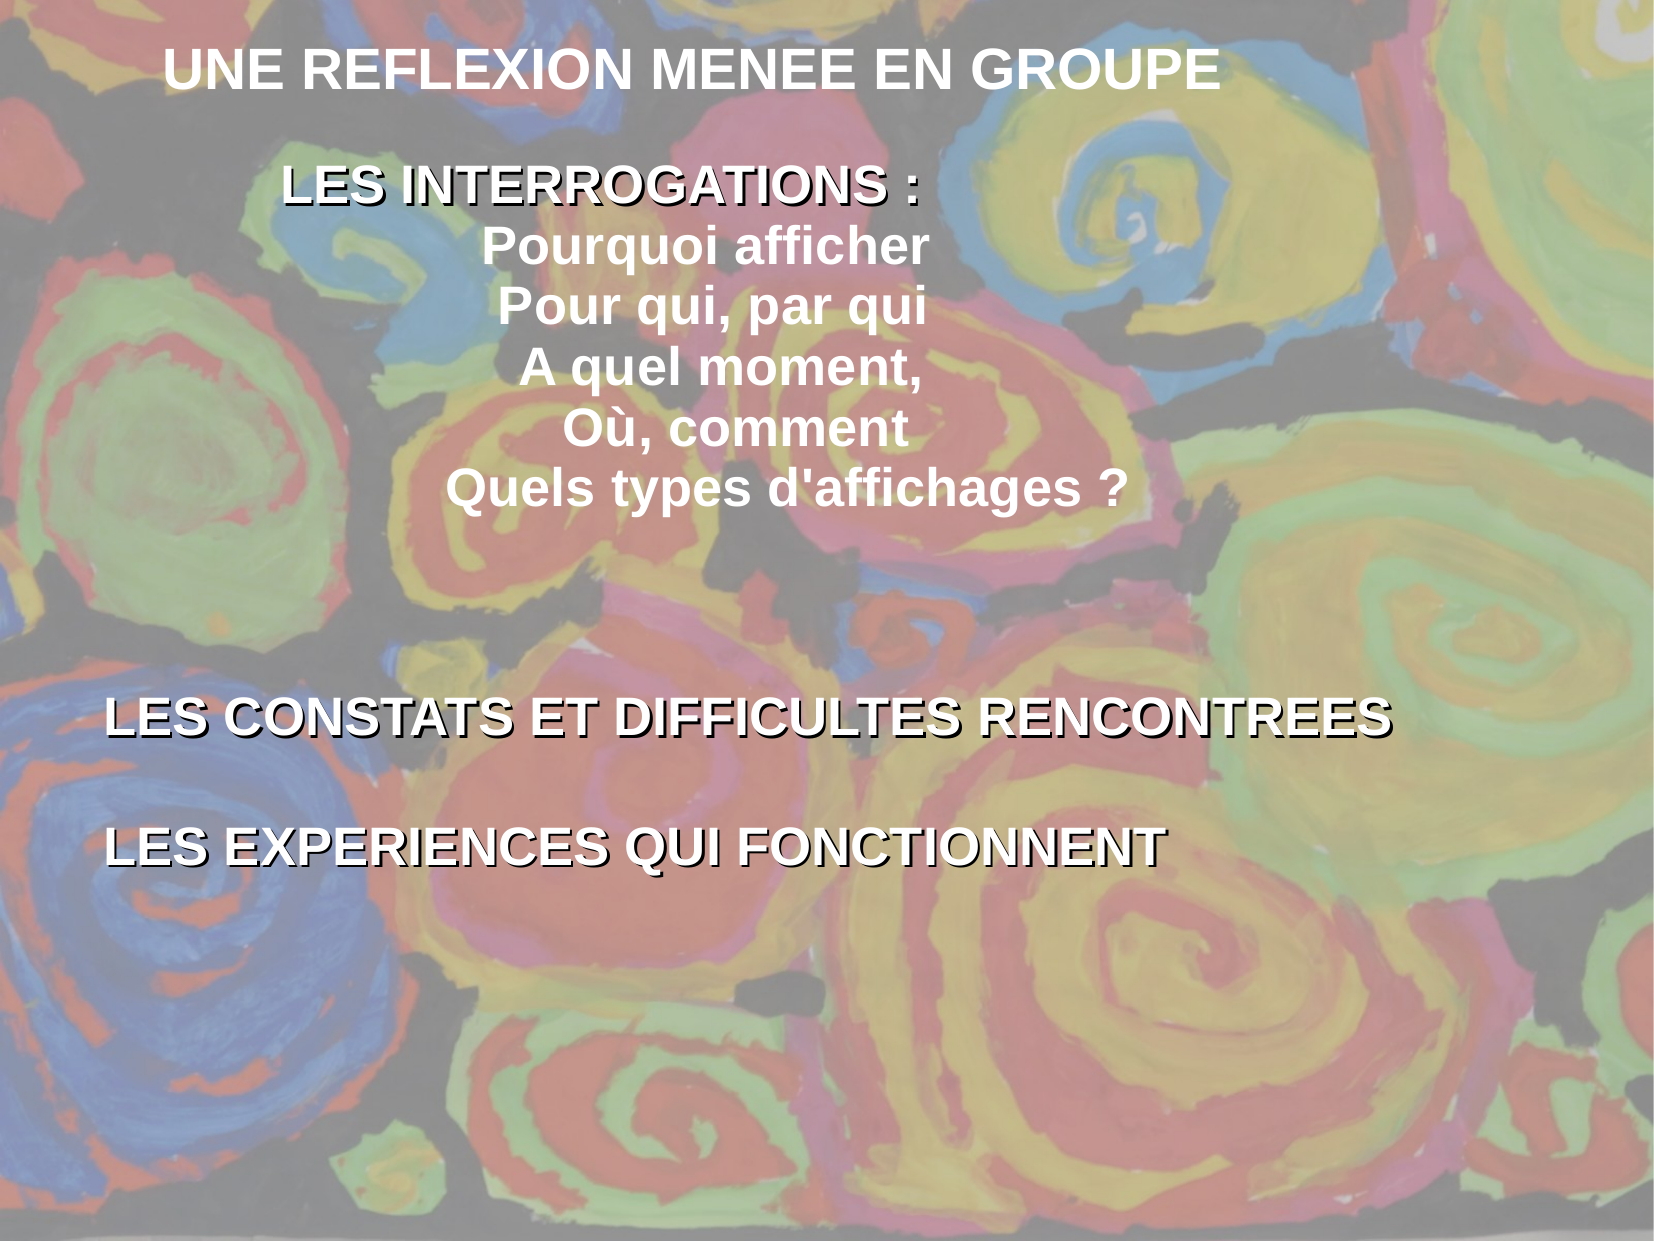

UNE REFLEXION MENEE EN GROUPE
LES INTERROGATIONS :
Pourquoi afficher
 Pour qui, par qui
 A quel moment,
 Où, comment
 Quels types d'affichages ?
LES CONSTATS ET DIFFICULTES RENCONTREES
LES EXPERIENCES QUI FONCTIONNENT